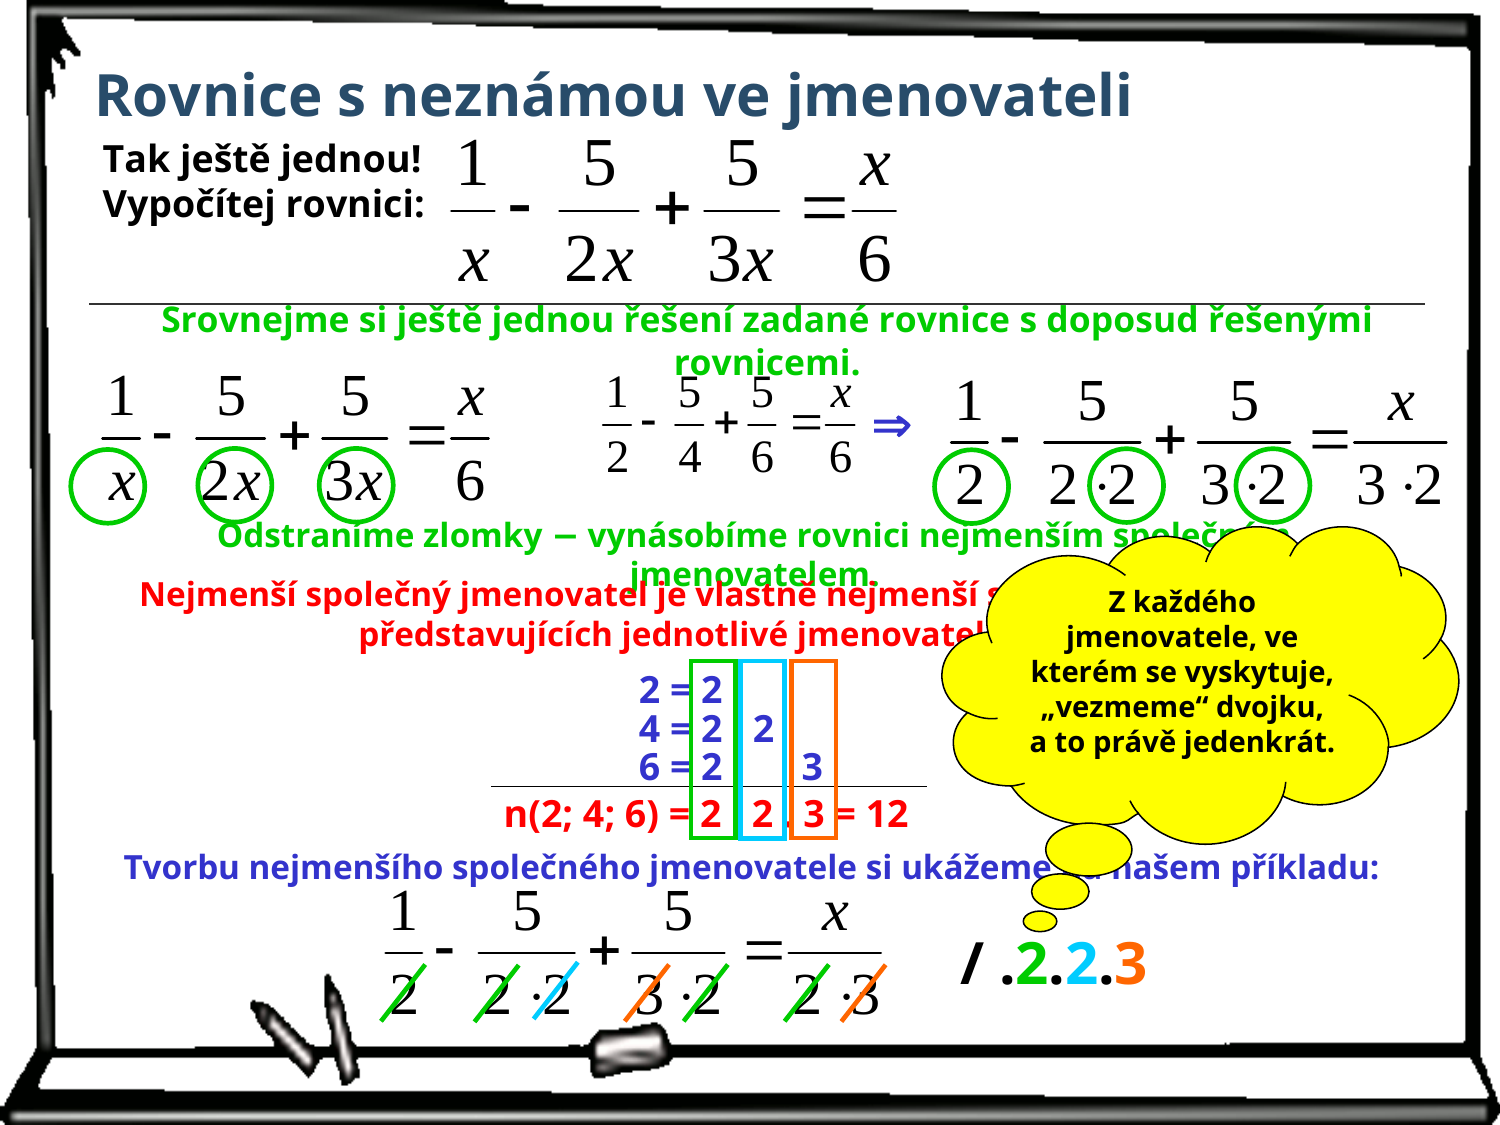

Rovnice s neznámou ve jmenovateli
Tak ještě jednou!
Vypočítej rovnici:
Srovnejme si ještě jednou řešení zadané rovnice s doposud řešenými rovnicemi.

Odstraníme zlomky − vynásobíme rovnici nejmenším společným jmenovatelem.
Z každého jmenovatele, ve kterém se vyskytuje, „vezmeme“ dvojku, a to právě jedenkrát.
Nejmenší společný jmenovatel je vlastně nejmenší společný násobek čísel představujících jednotlivé jmenovatele zlomků.
2 = 2
4 = 2 . 2
6 = 2 . 3
n(2; 4; 6) = 2 . 2 . 3 = 12
Tvorbu nejmenšího společného jmenovatele si ukážeme na našem příkladu:
/ .2
.2
.3